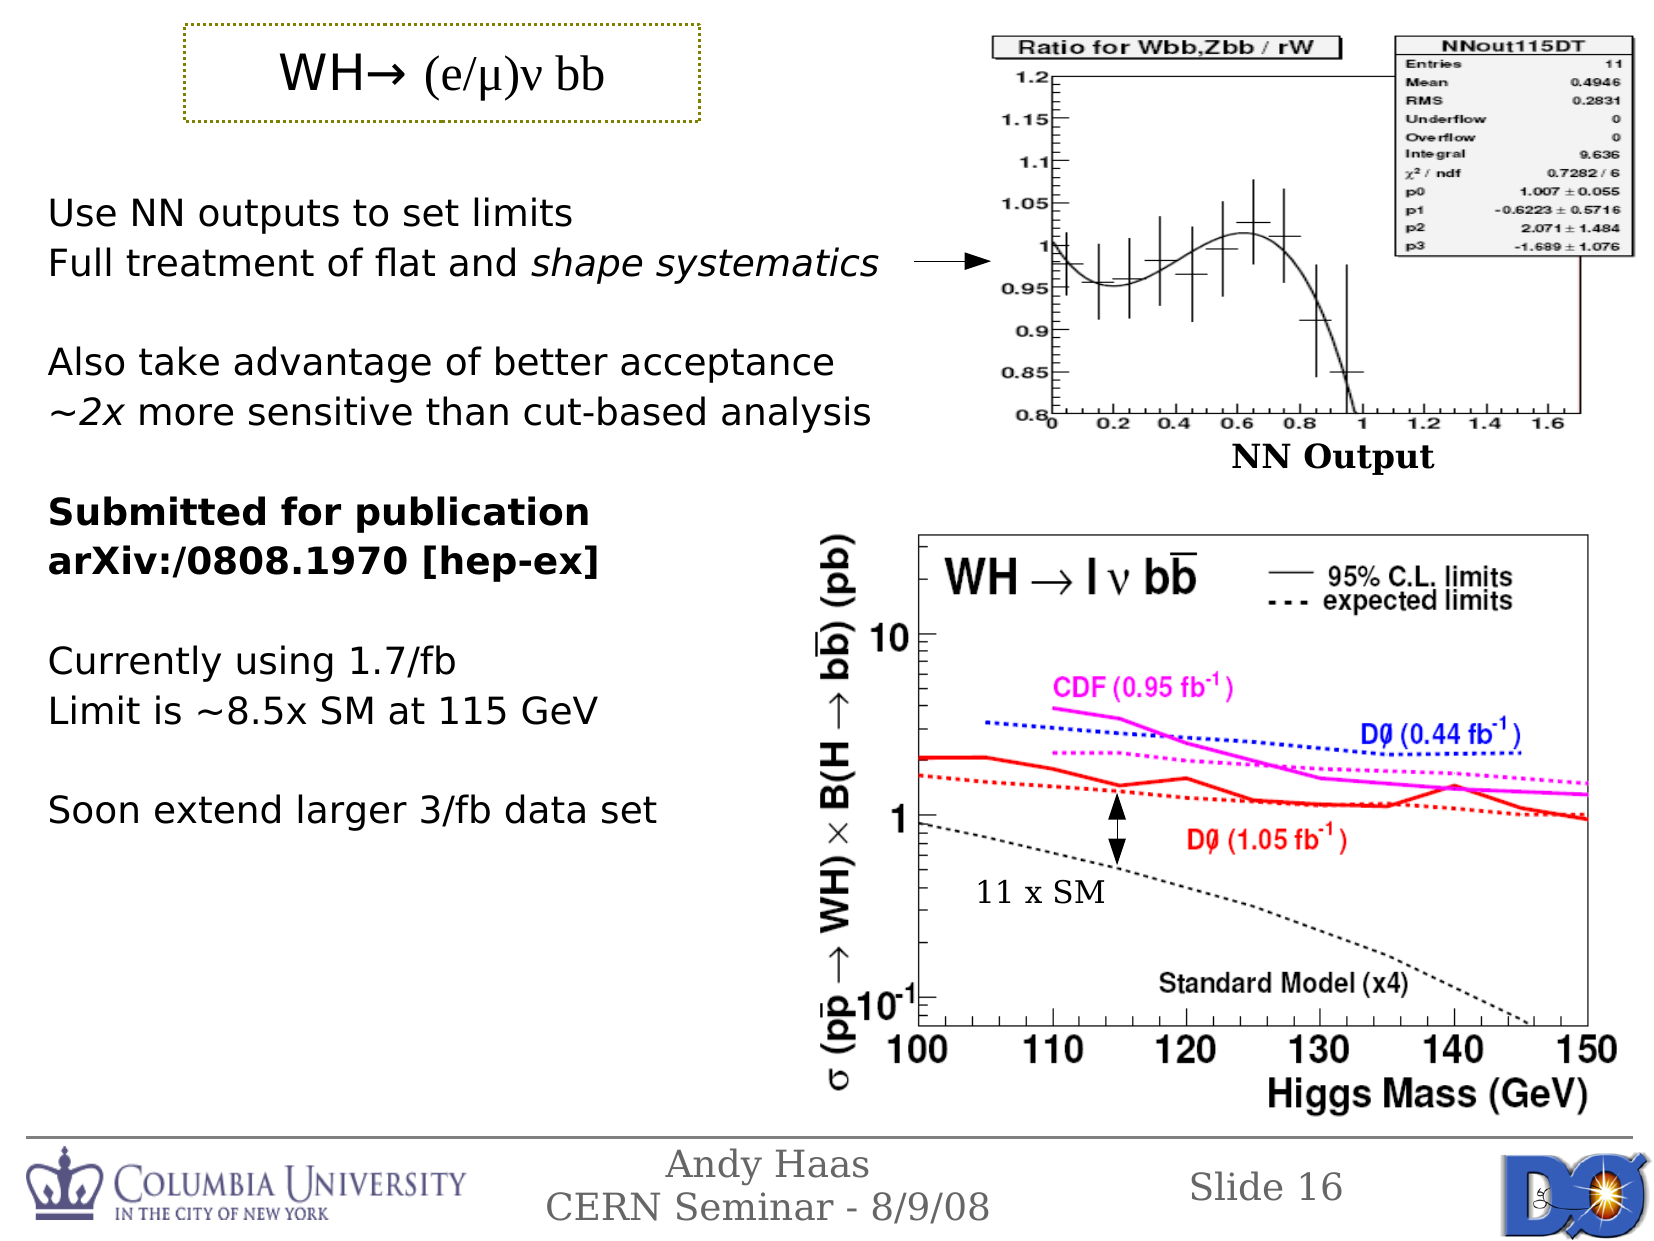

# WH→ (e/μ)ν bb
Use NN outputs to set limits
Full treatment of flat and shape systematics
Also take advantage of better acceptance
~2x more sensitive than cut-based analysis
Submitted for publication
arXiv:/0808.1970 [hep-ex]
Currently using 1.7/fb
Limit is ~8.5x SM at 115 GeV
Soon extend larger 3/fb data set
NN Output
11 x SM